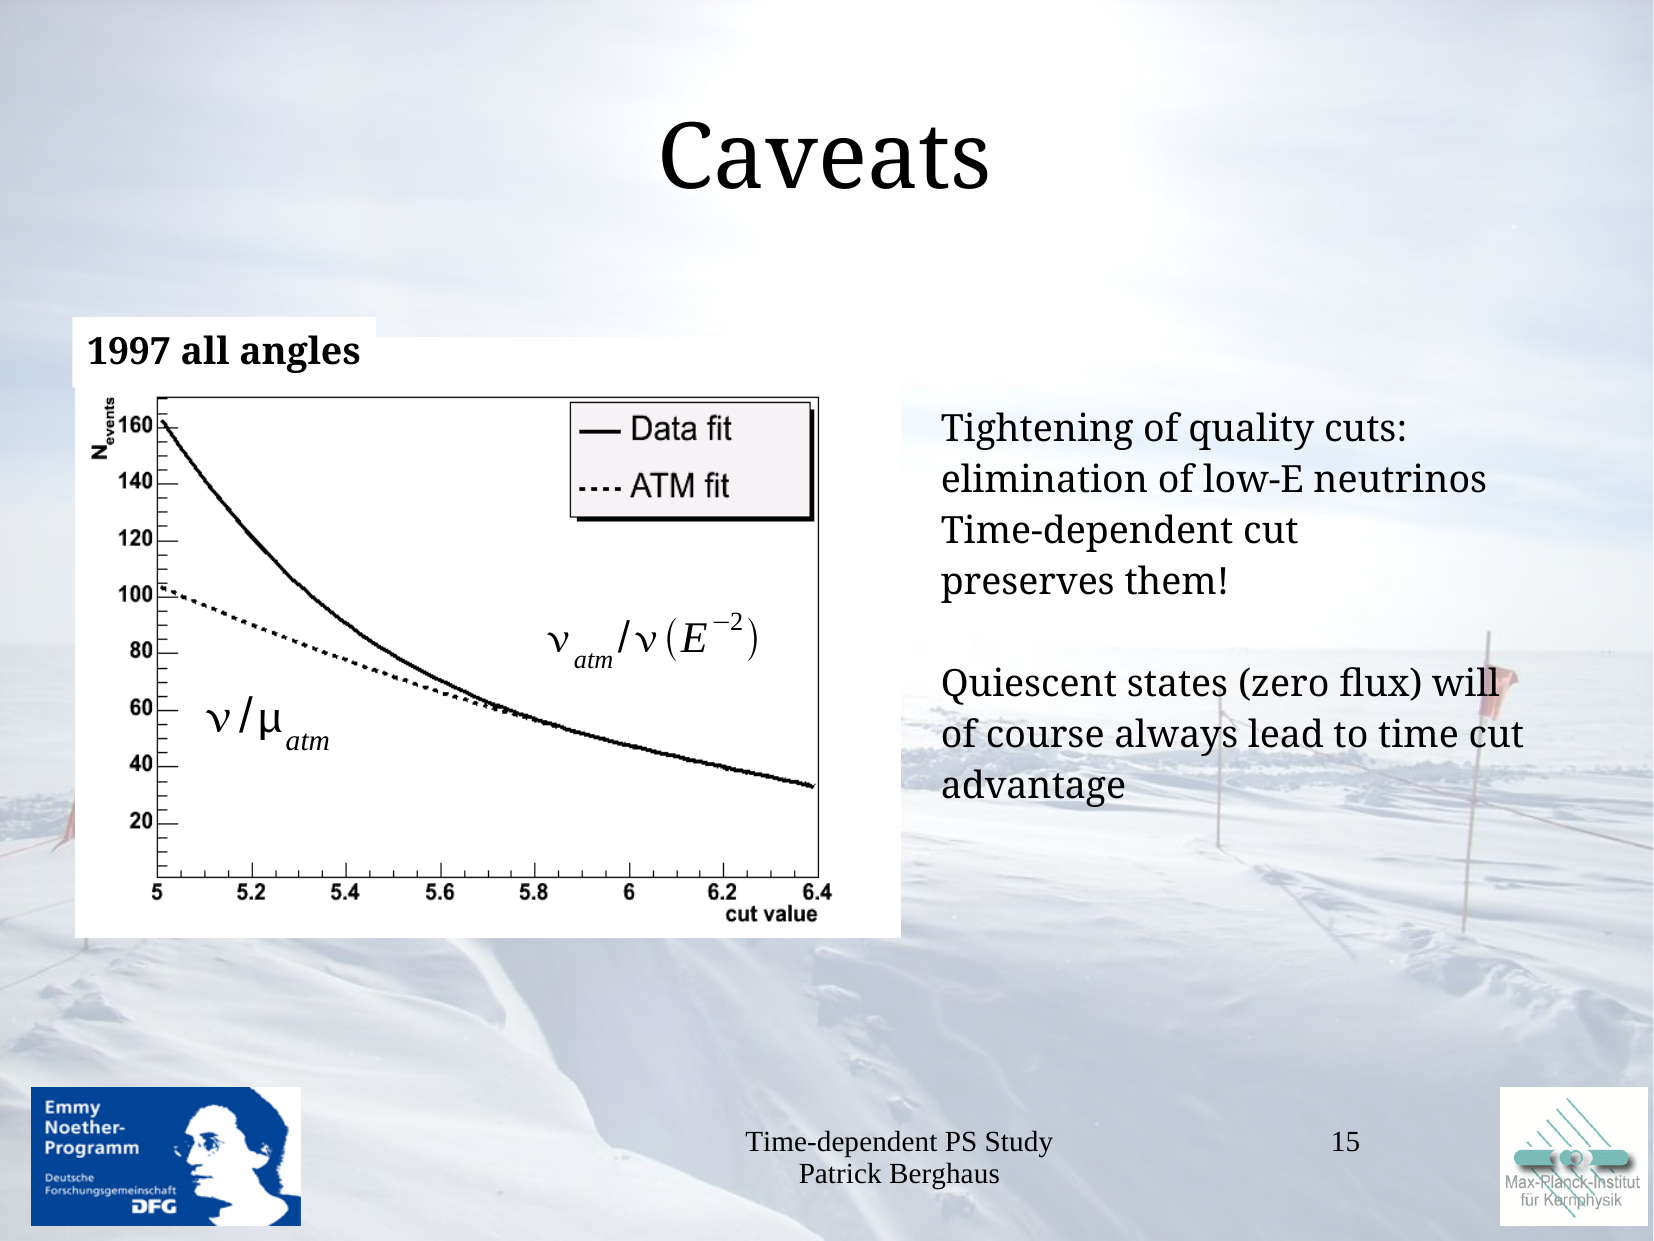

# Caveats
1997 all angles
Tightening of quality cuts:
elimination of low-E neutrinos
Time-dependent cut
preserves them!
Quiescent states (zero flux) will
of course always lead to time cut
advantage
15